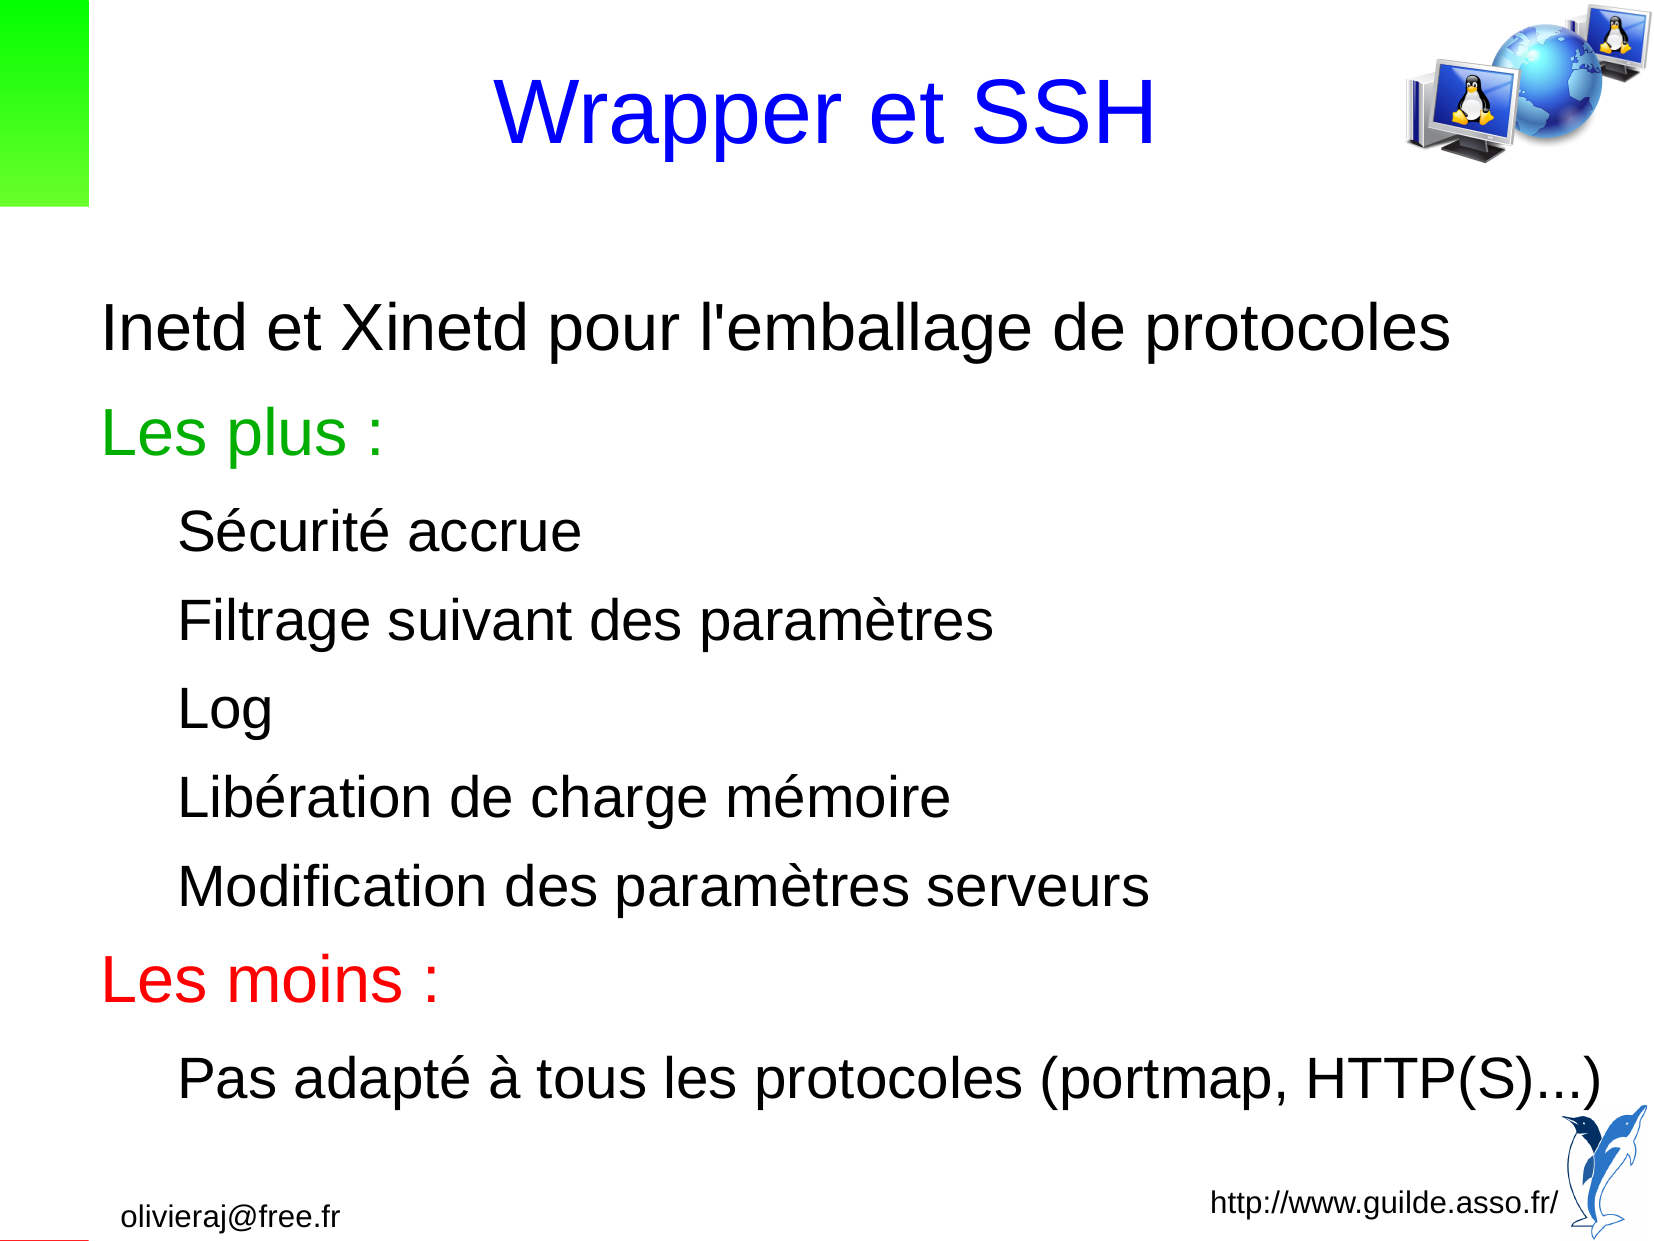

# Wrapper et SSH
Inetd et Xinetd pour l'emballage de protocoles
Les plus :
Sécurité accrue
Filtrage suivant des paramètres
Log
Libération de charge mémoire
Modification des paramètres serveurs
Les moins :
Pas adapté à tous les protocoles (portmap, HTTP(S)...)